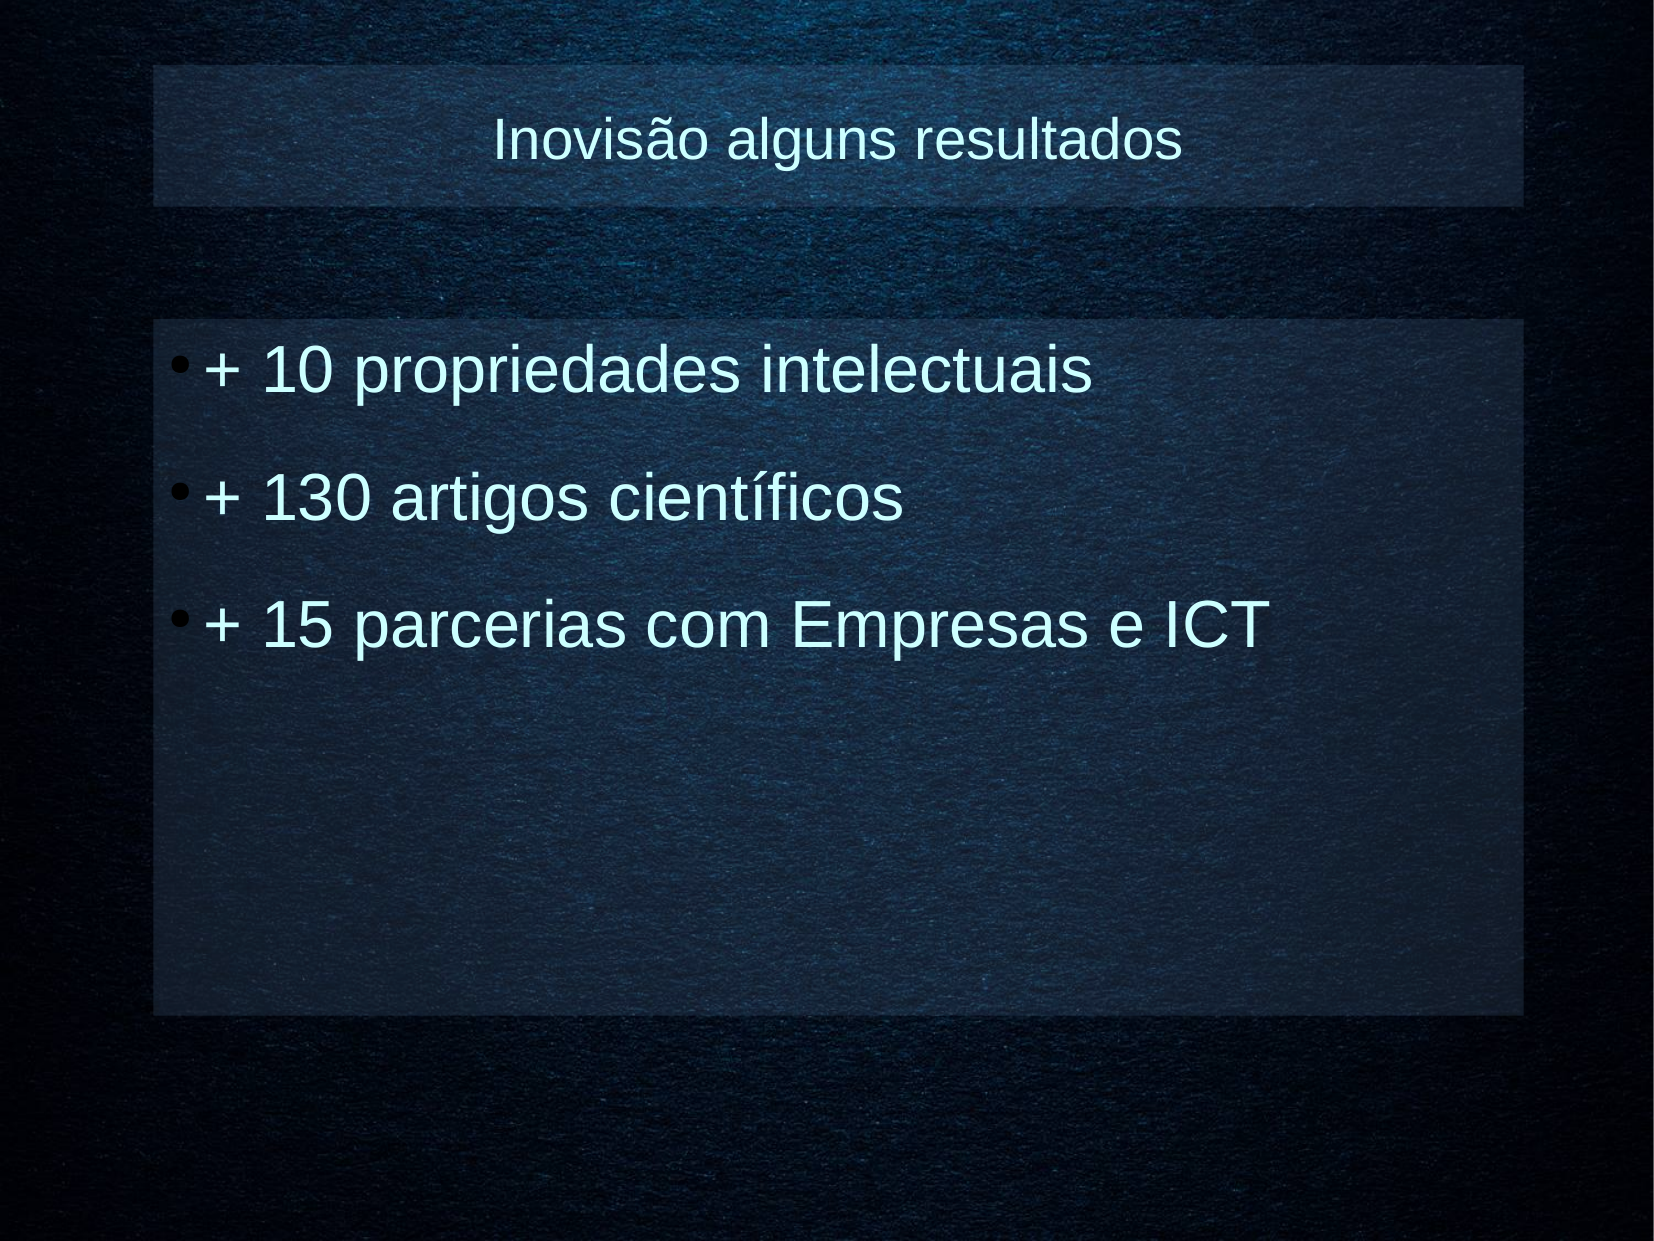

Inovisão alguns resultados
+ 10 propriedades intelectuais
+ 130 artigos científicos
+ 15 parcerias com Empresas e ICT